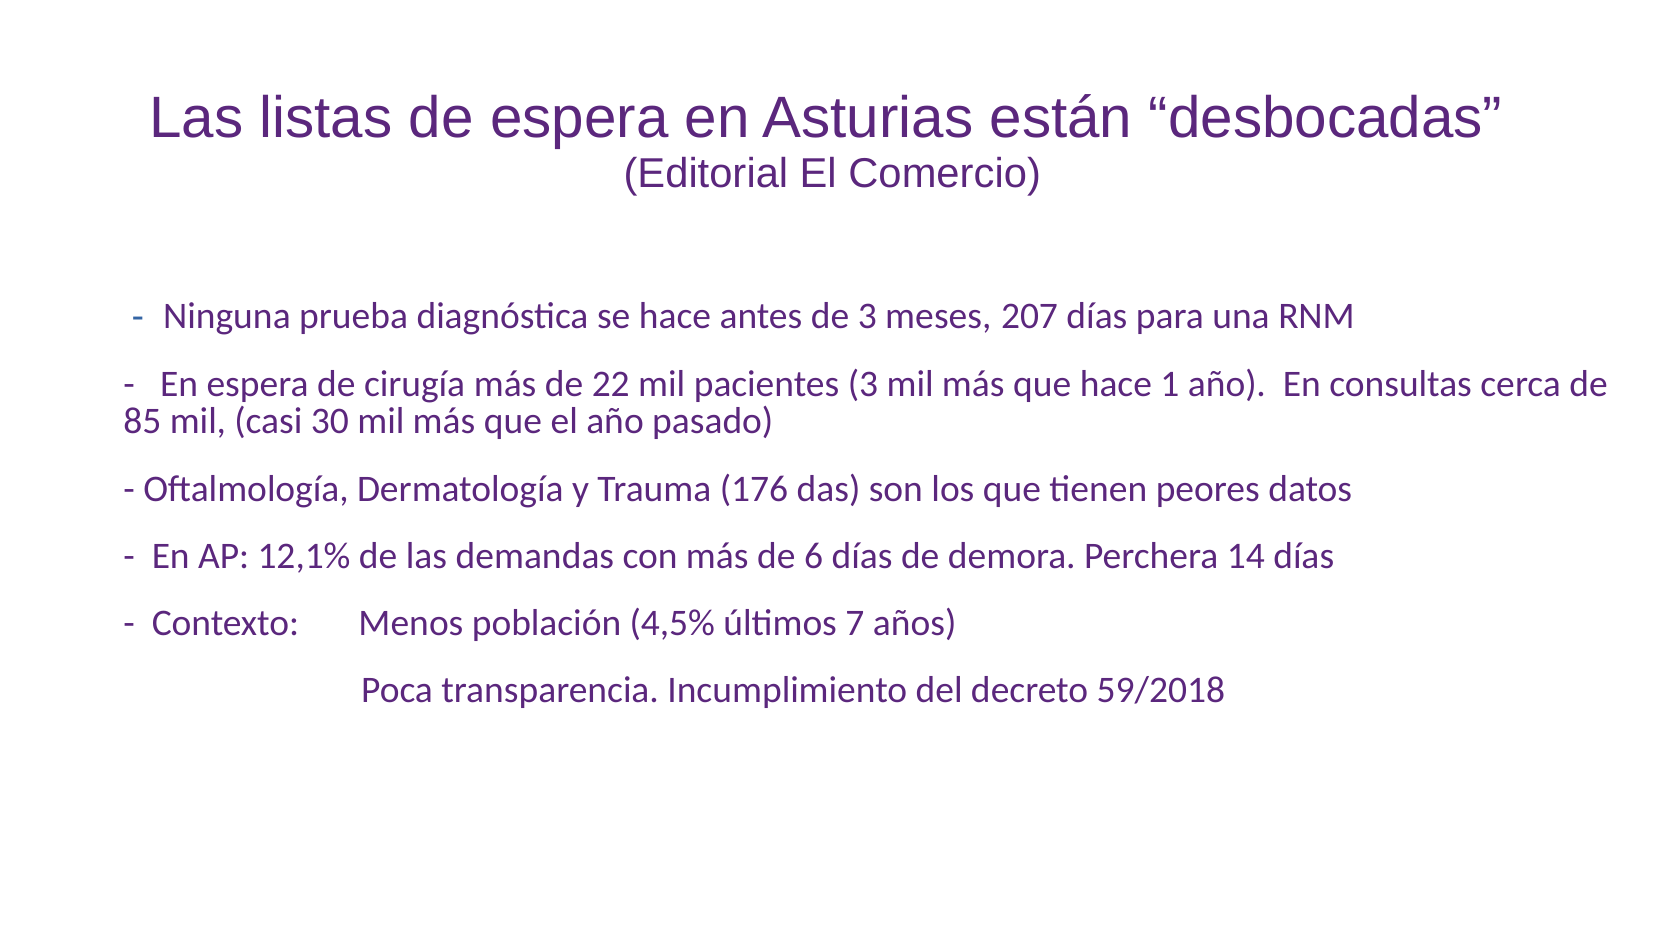

# Las listas de espera en Asturias están “desbocadas” (Editorial El Comercio)
 - Ninguna prueba diagnóstica se hace antes de 3 meses, 207 días para una RNM
- En espera de cirugía más de 22 mil pacientes (3 mil más que hace 1 año). En consultas cerca de 85 mil, (casi 30 mil más que el año pasado)
- Oftalmología, Dermatología y Trauma (176 das) son los que tienen peores datos
- En AP: 12,1% de las demandas con más de 6 días de demora. Perchera 14 días
- Contexto: Menos población (4,5% últimos 7 años)
 Poca transparencia. Incumplimiento del decreto 59/2018